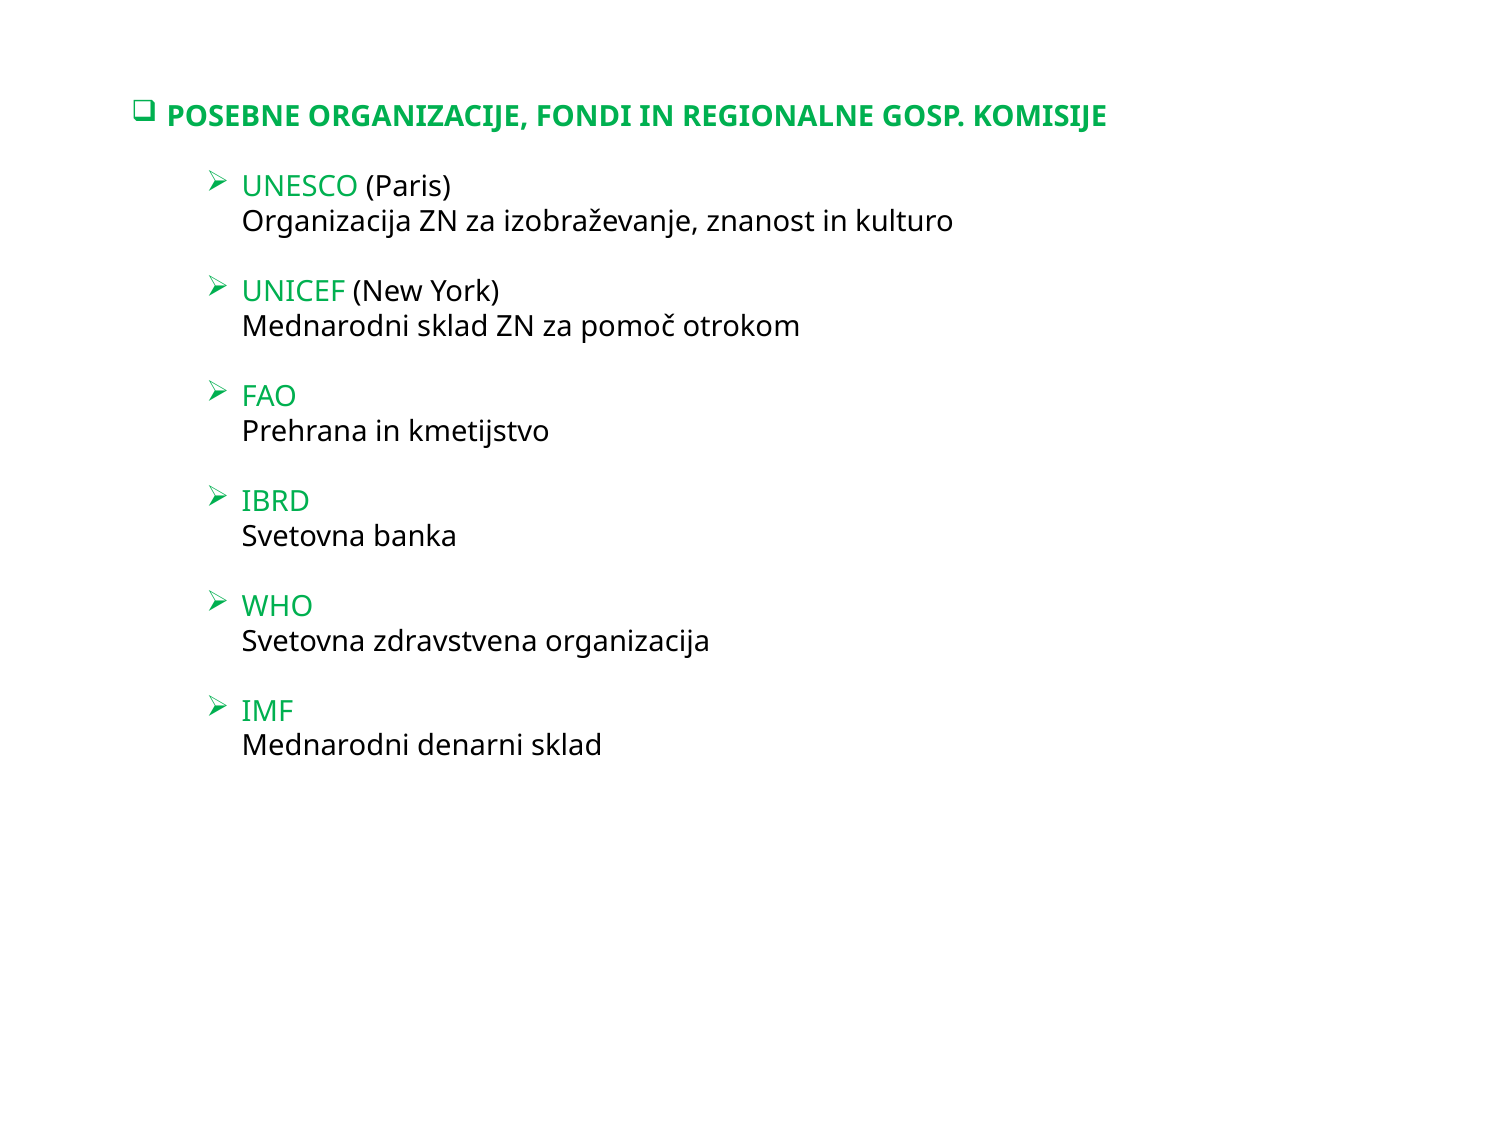

POSEBNE ORGANIZACIJE, FONDI IN REGIONALNE GOSP. KOMISIJE
UNESCO (Paris)
Organizacija ZN za izobraževanje, znanost in kulturo
UNICEF (New York)
Mednarodni sklad ZN za pomoč otrokom
FAO
Prehrana in kmetijstvo
IBRD
Svetovna banka
WHO
Svetovna zdravstvena organizacija
IMF
Mednarodni denarni sklad